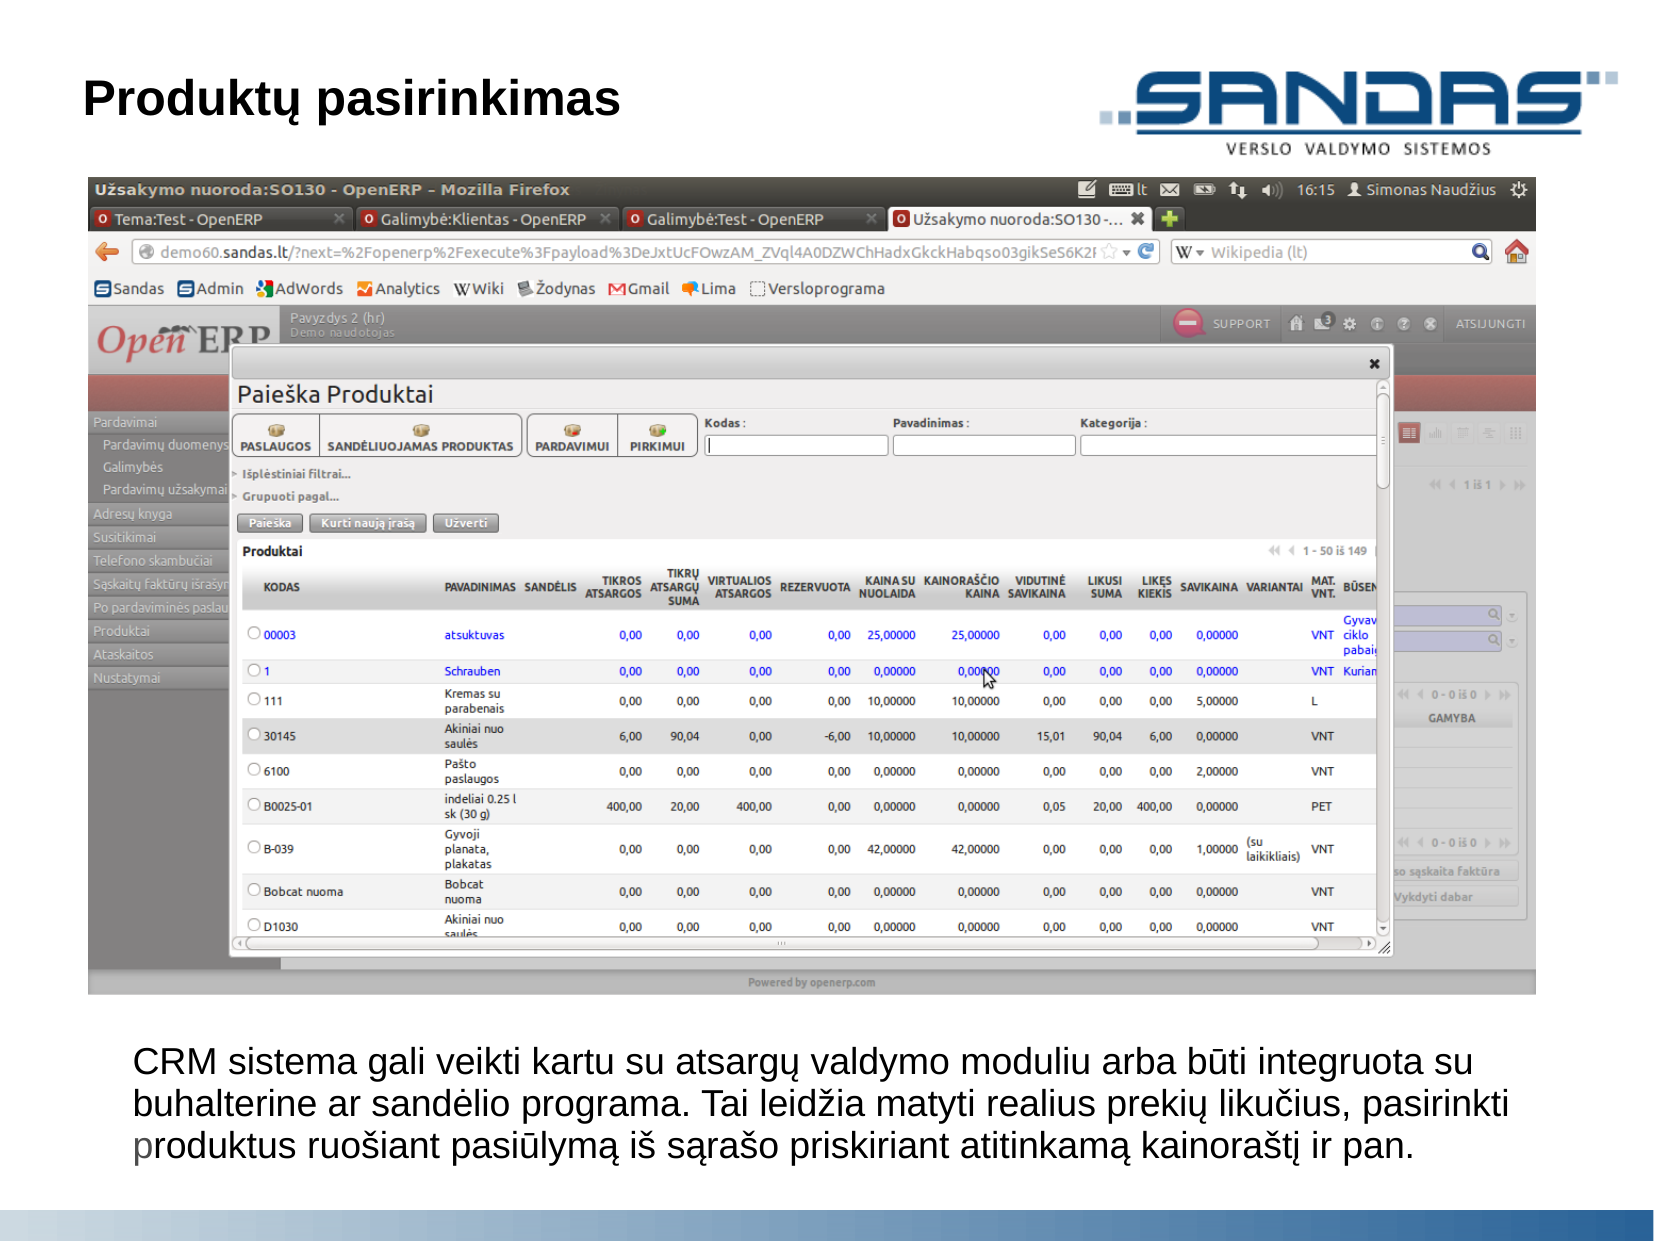

# Produktų pasirinkimas
CRM sistema gali veikti kartu su atsargų valdymo moduliu arba būti integruota su
buhalterine ar sandėlio programa. Tai leidžia matyti realius prekių likučius, pasirinkti
produktus ruošiant pasiūlymą iš sąrašo priskiriant atitinkamą kainoraštį ir pan.